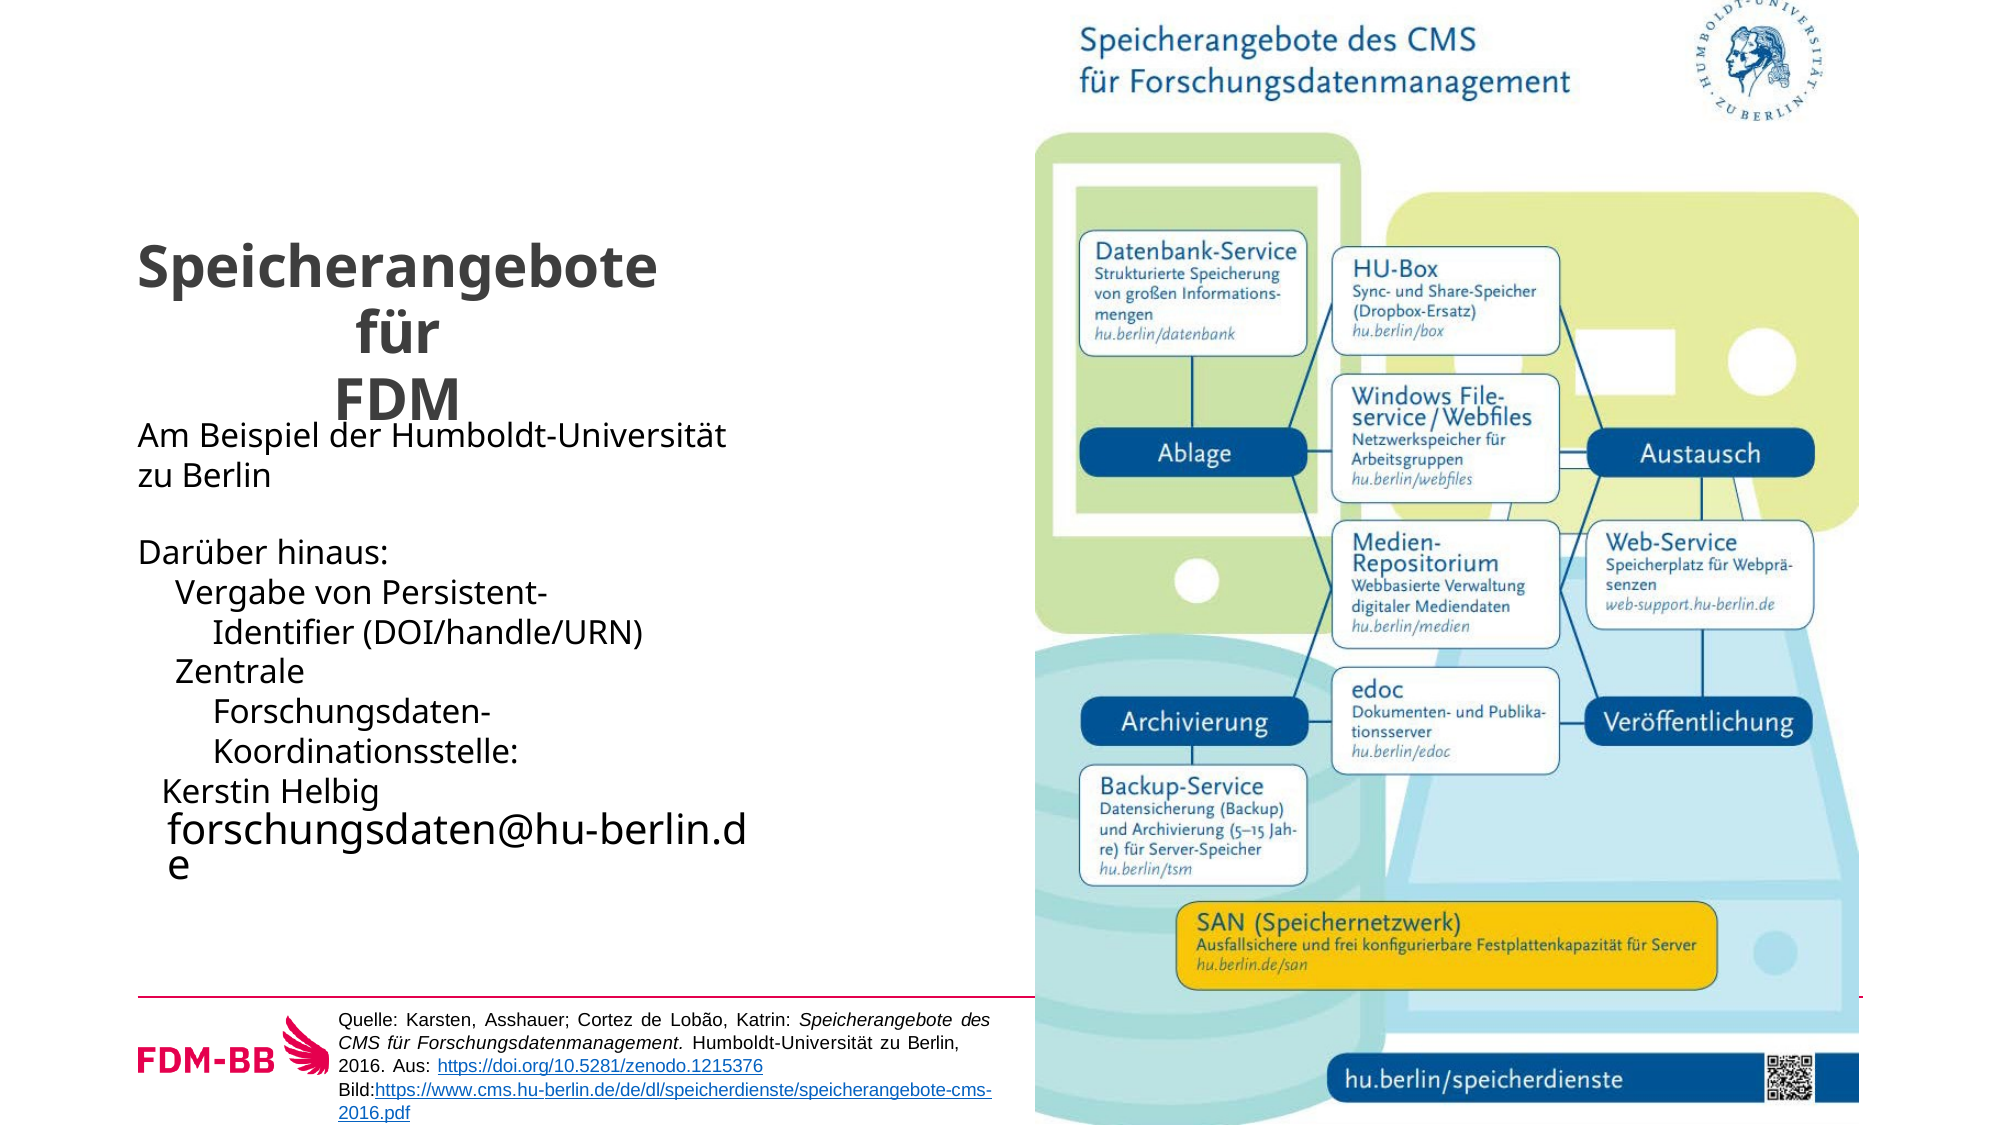

# Speicherangebote für
FDM
Am Beispiel der Humboldt-Universität zu Berlin
Darüber hinaus:
Vergabe von Persistent-Identifier (DOI/handle/URN)
Zentrale Forschungsdaten- Koordinationsstelle:
Kerstin Helbig
forschungsdaten@hu-berlin.de
Quelle: Karsten, Asshauer; Cortez de Lobão, Katrin: Speicherangebote des CMS für Forschungsdatenmanagement. Humboldt-Universität zu Berlin, 2016. Aus: https://doi.org/10.5281/zenodo.1215376
Bild:https://www.cms.hu-berlin.de/de/dl/speicherdienste/speicherangebote-cms-2016.pdf
9